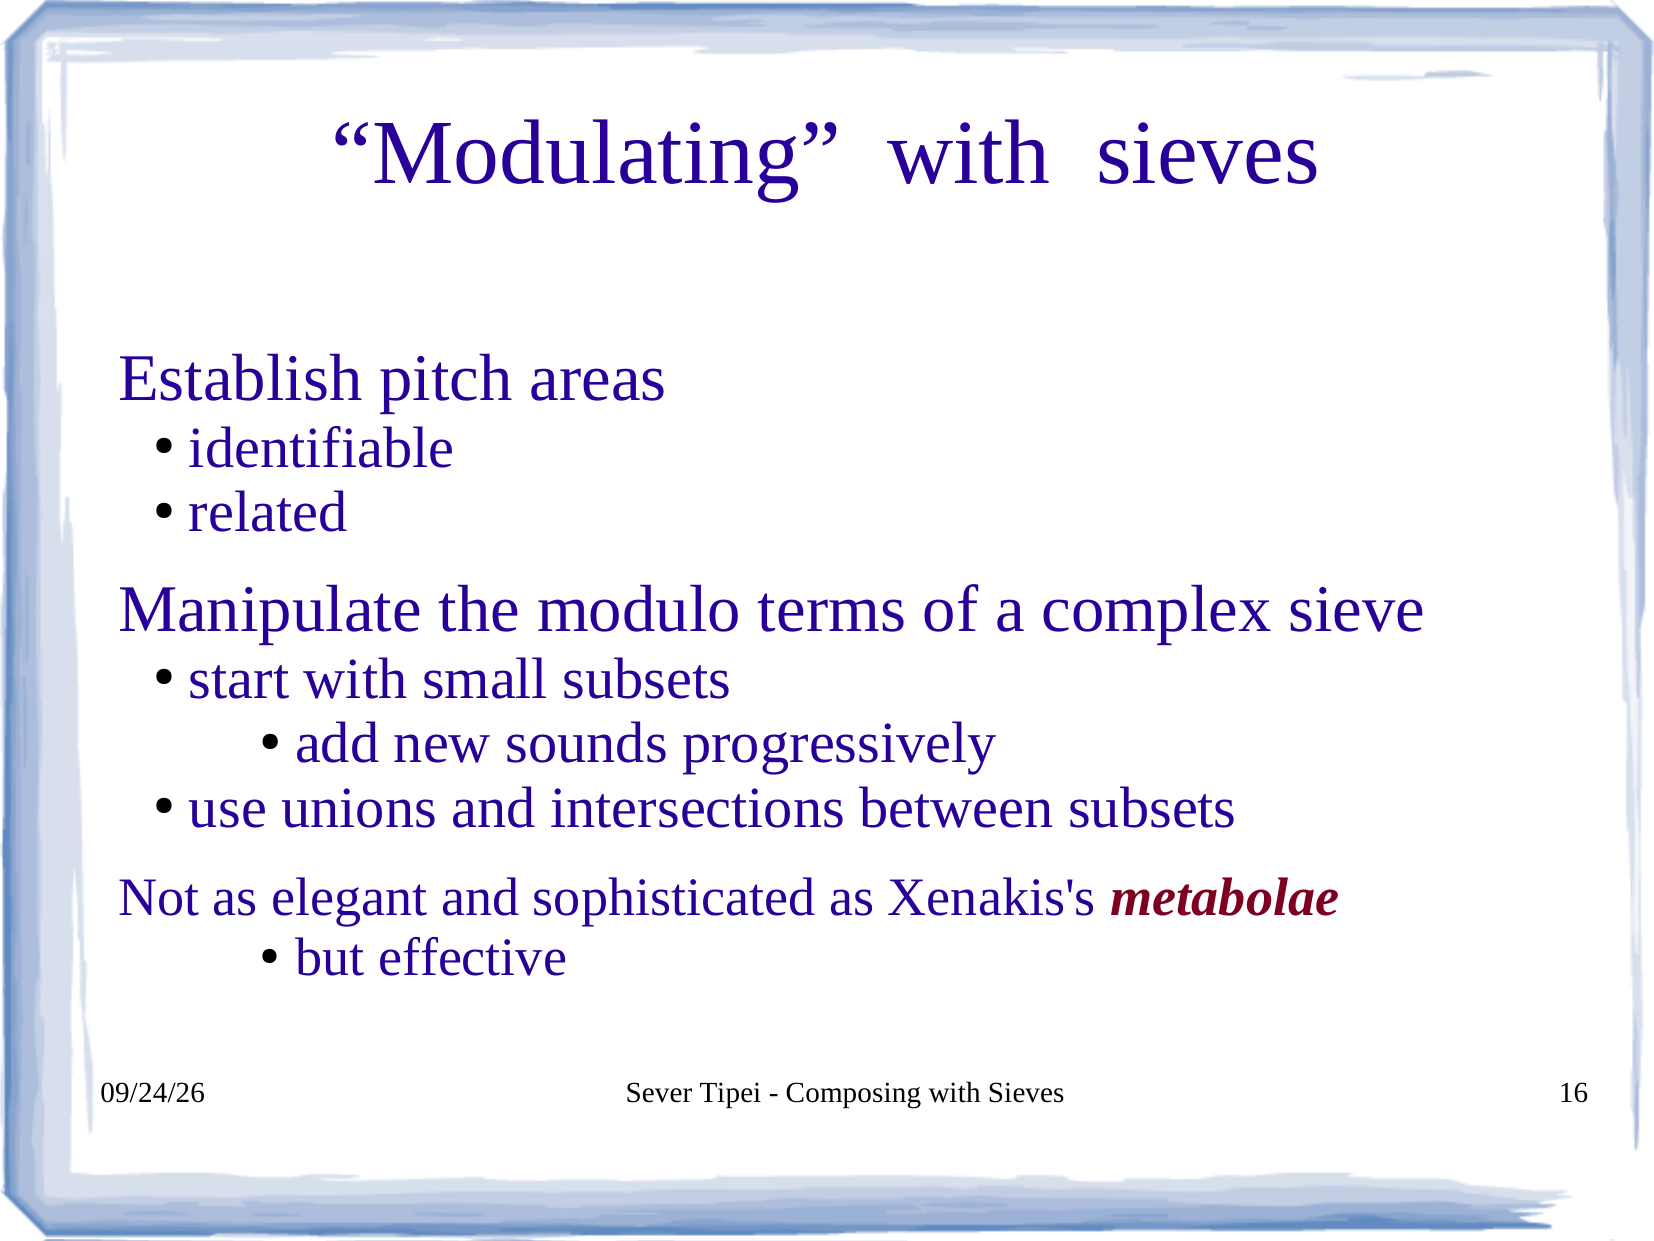

# “Modulating” with sieves
Establish pitch areas
identifiable
related
Manipulate the modulo terms of a complex sieve
start with small subsets
add new sounds progressively
use unions and intersections between subsets
Not as elegant and sophisticated as Xenakis's metabolae
but effective
Sever Tipei - Composing with Sieves
16